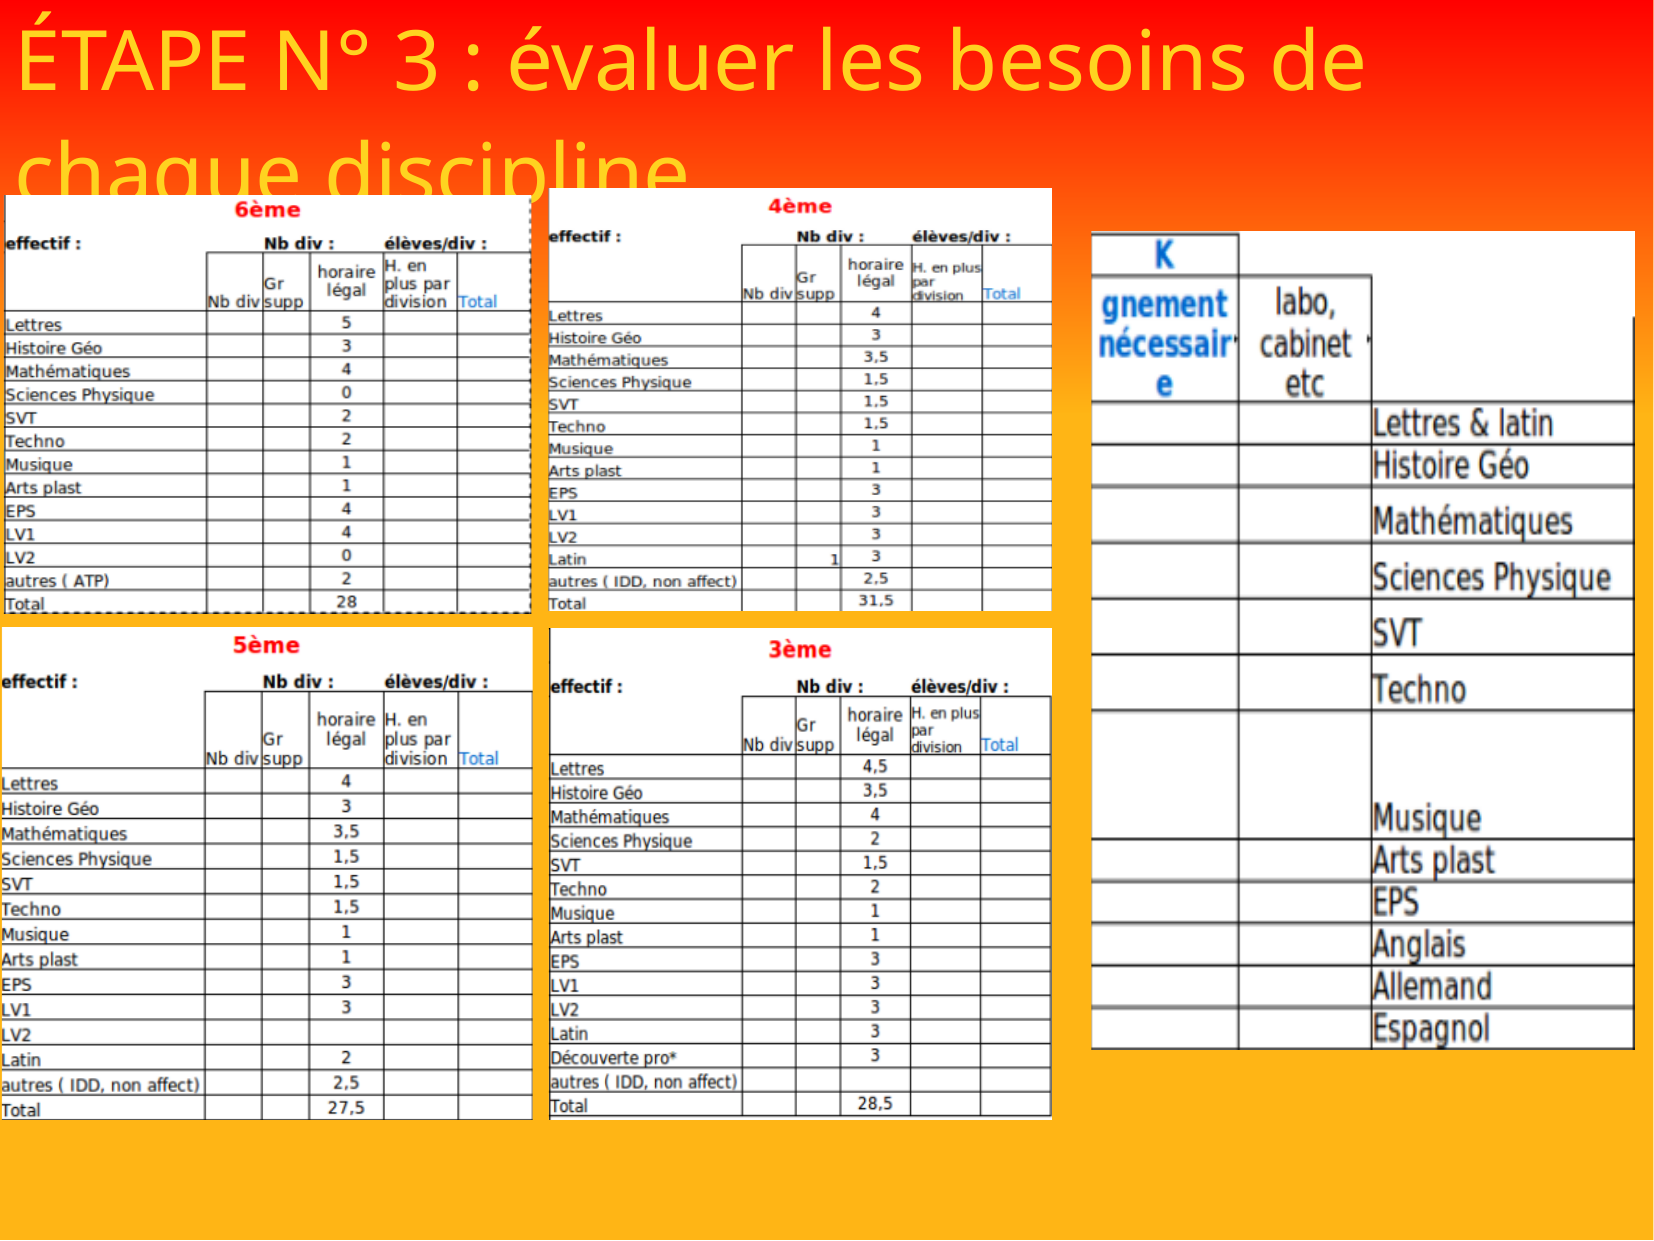

ÉTAPE N° 3 : évaluer les besoins de chaque discipline